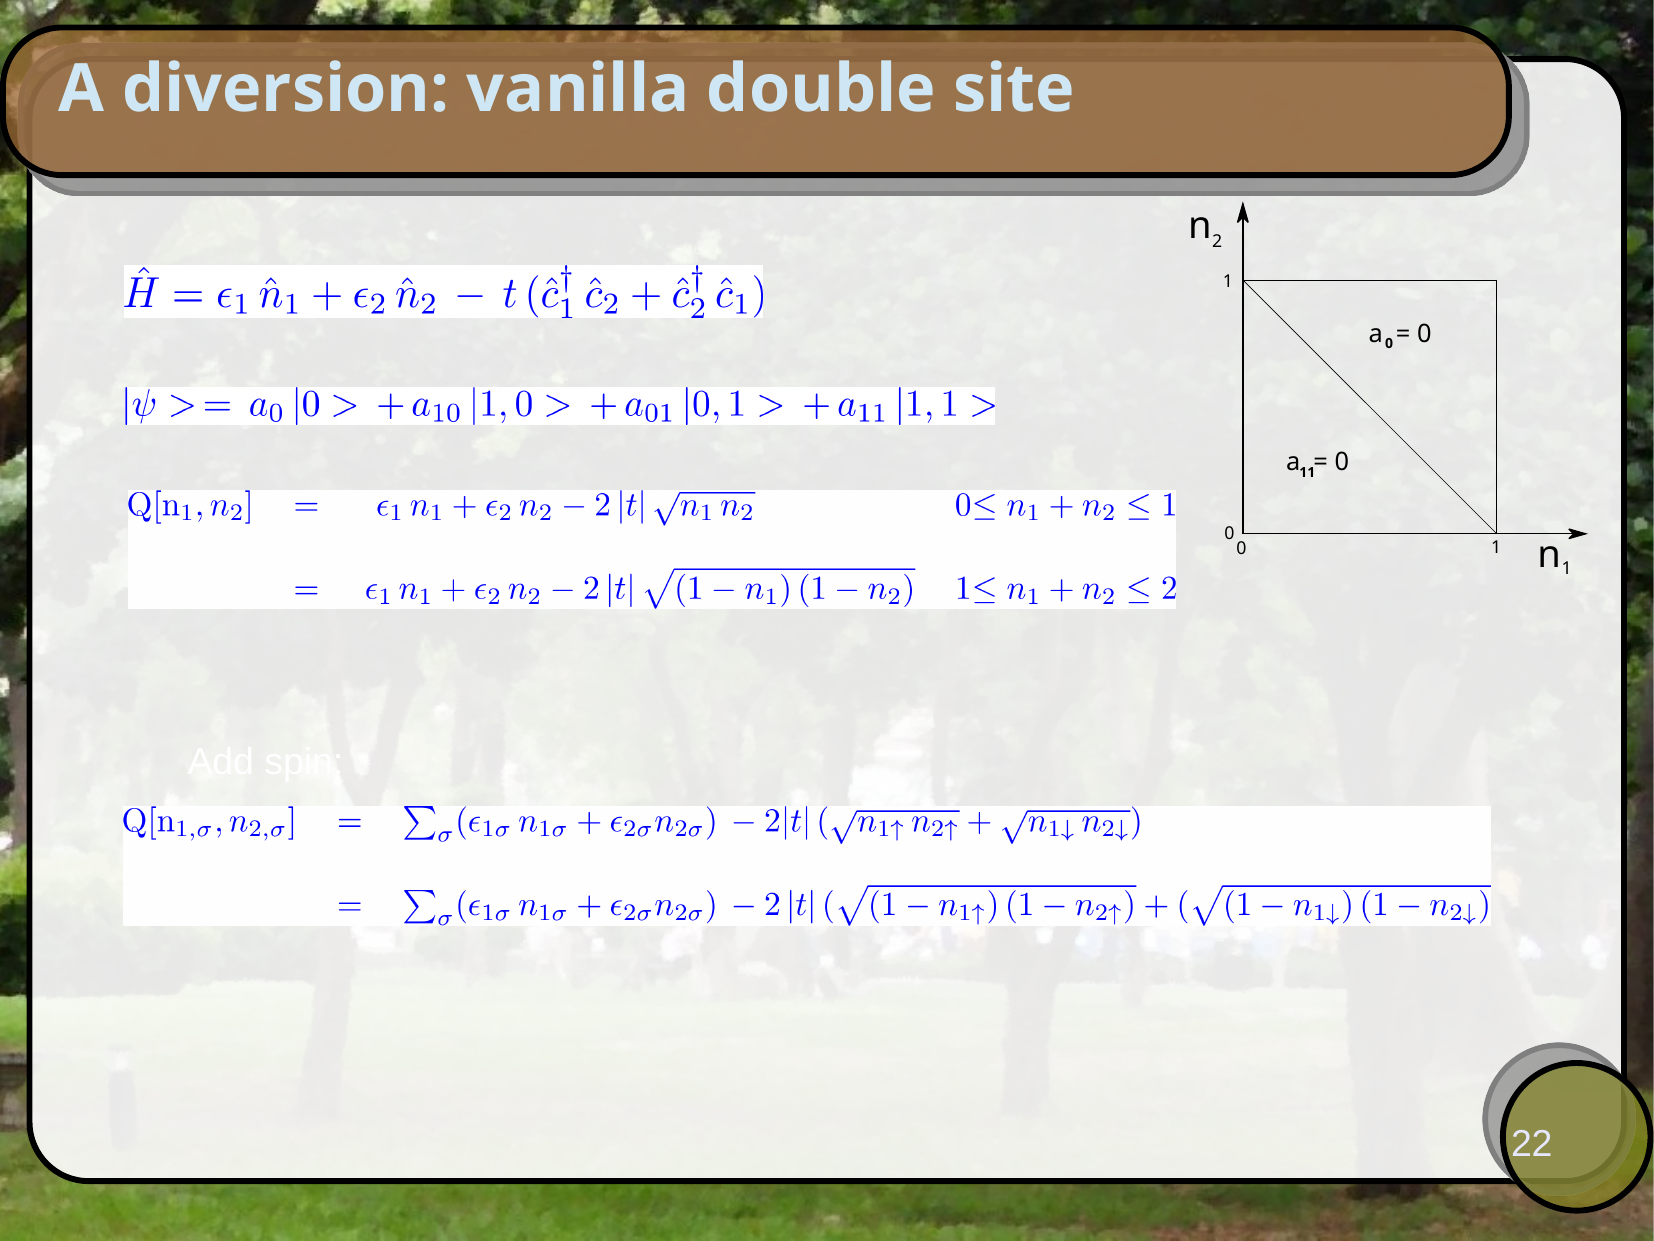

# A diversion: vanilla double site
Add spin:
22